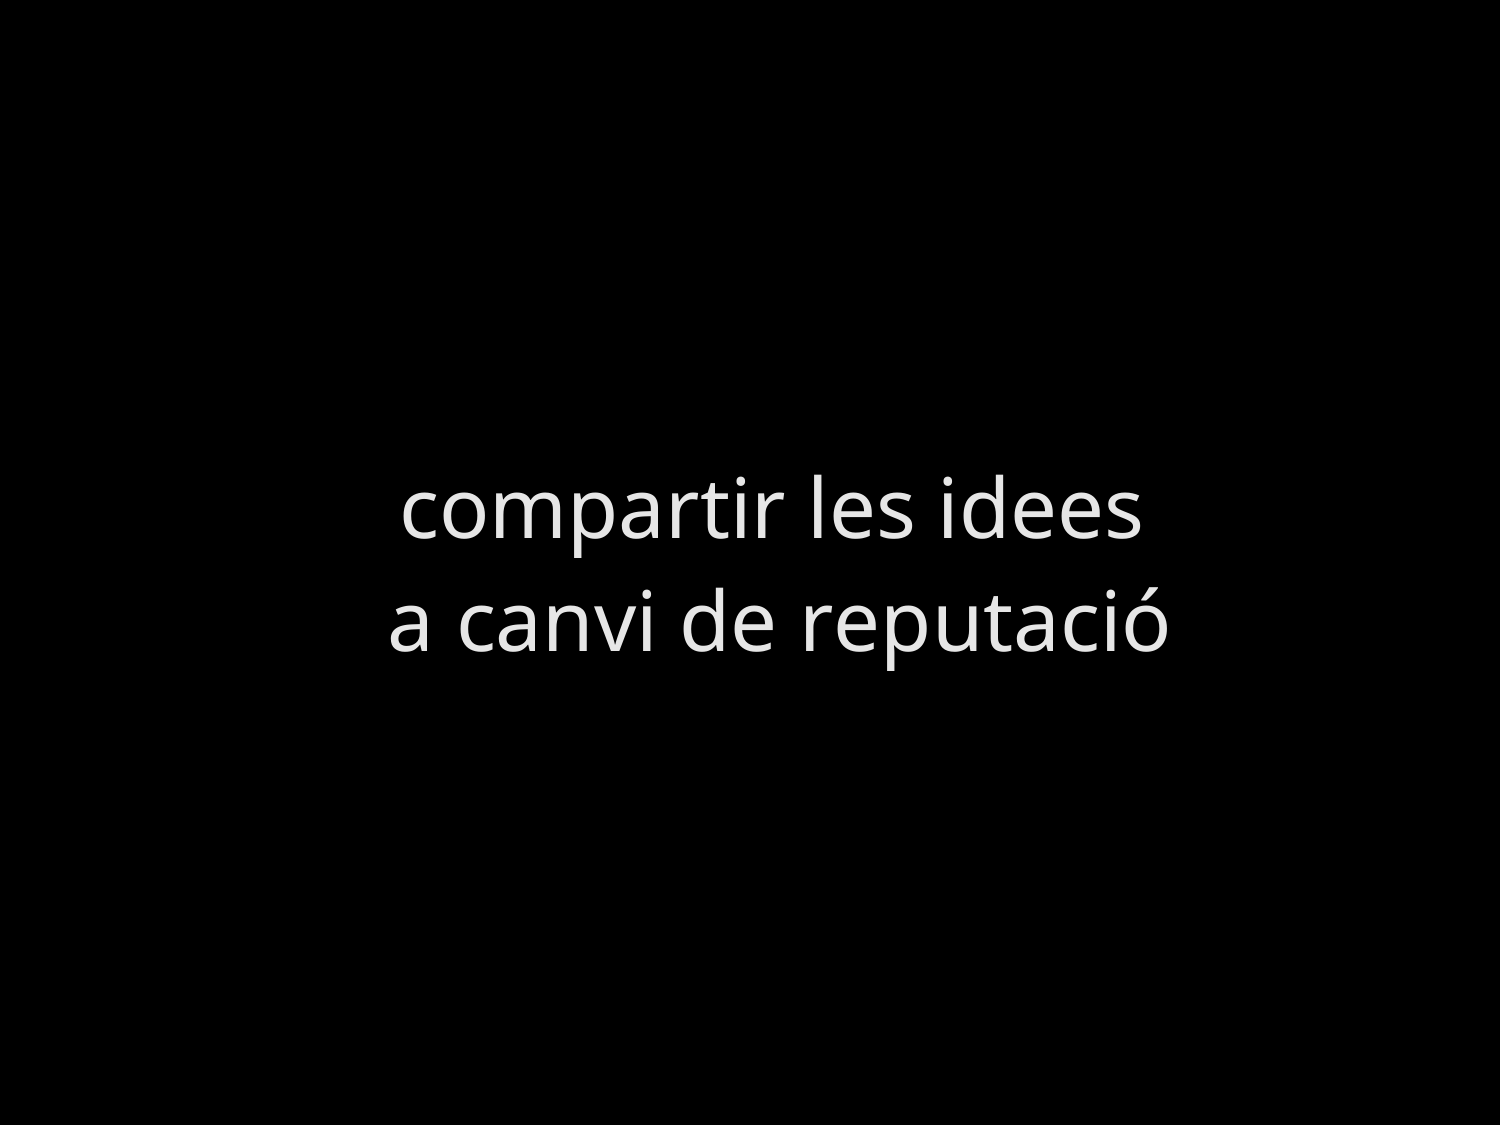

# compartir les idees a canvi de reputació